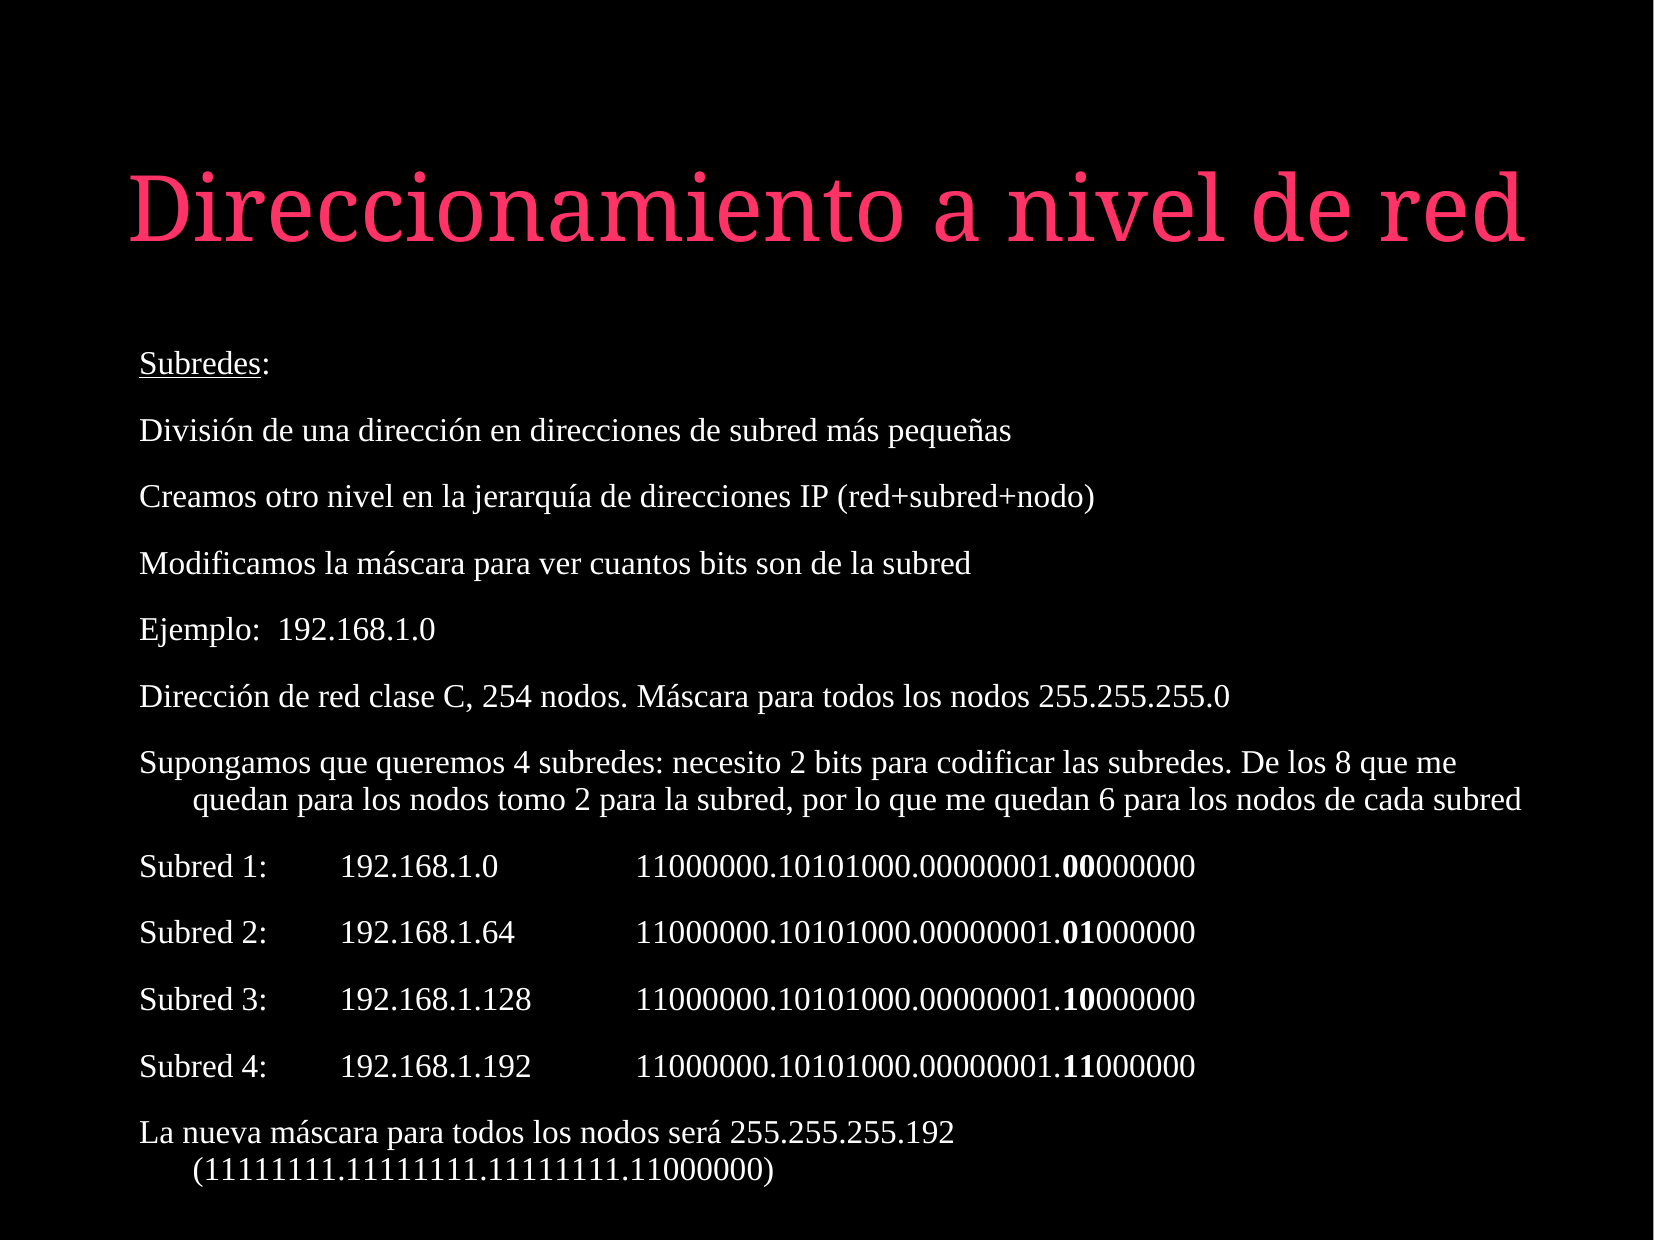

# Direccionamiento a nivel de red
Subredes:
División de una dirección en direcciones de subred más pequeñas
Creamos otro nivel en la jerarquía de direcciones IP (red+subred+nodo)
Modificamos la máscara para ver cuantos bits son de la subred
Ejemplo: 192.168.1.0
Dirección de red clase C, 254 nodos. Máscara para todos los nodos 255.255.255.0
Supongamos que queremos 4 subredes: necesito 2 bits para codificar las subredes. De los 8 que me quedan para los nodos tomo 2 para la subred, por lo que me quedan 6 para los nodos de cada subred
Subred 1:	192.168.1.0		11000000.10101000.00000001.00000000
Subred 2:	192.168.1.64		11000000.10101000.00000001.01000000
Subred 3: 	192.168.1.128		11000000.10101000.00000001.10000000
Subred 4:	192.168.1.192		11000000.10101000.00000001.11000000
La nueva máscara para todos los nodos será 255.255.255.192 (11111111.11111111.11111111.11000000)